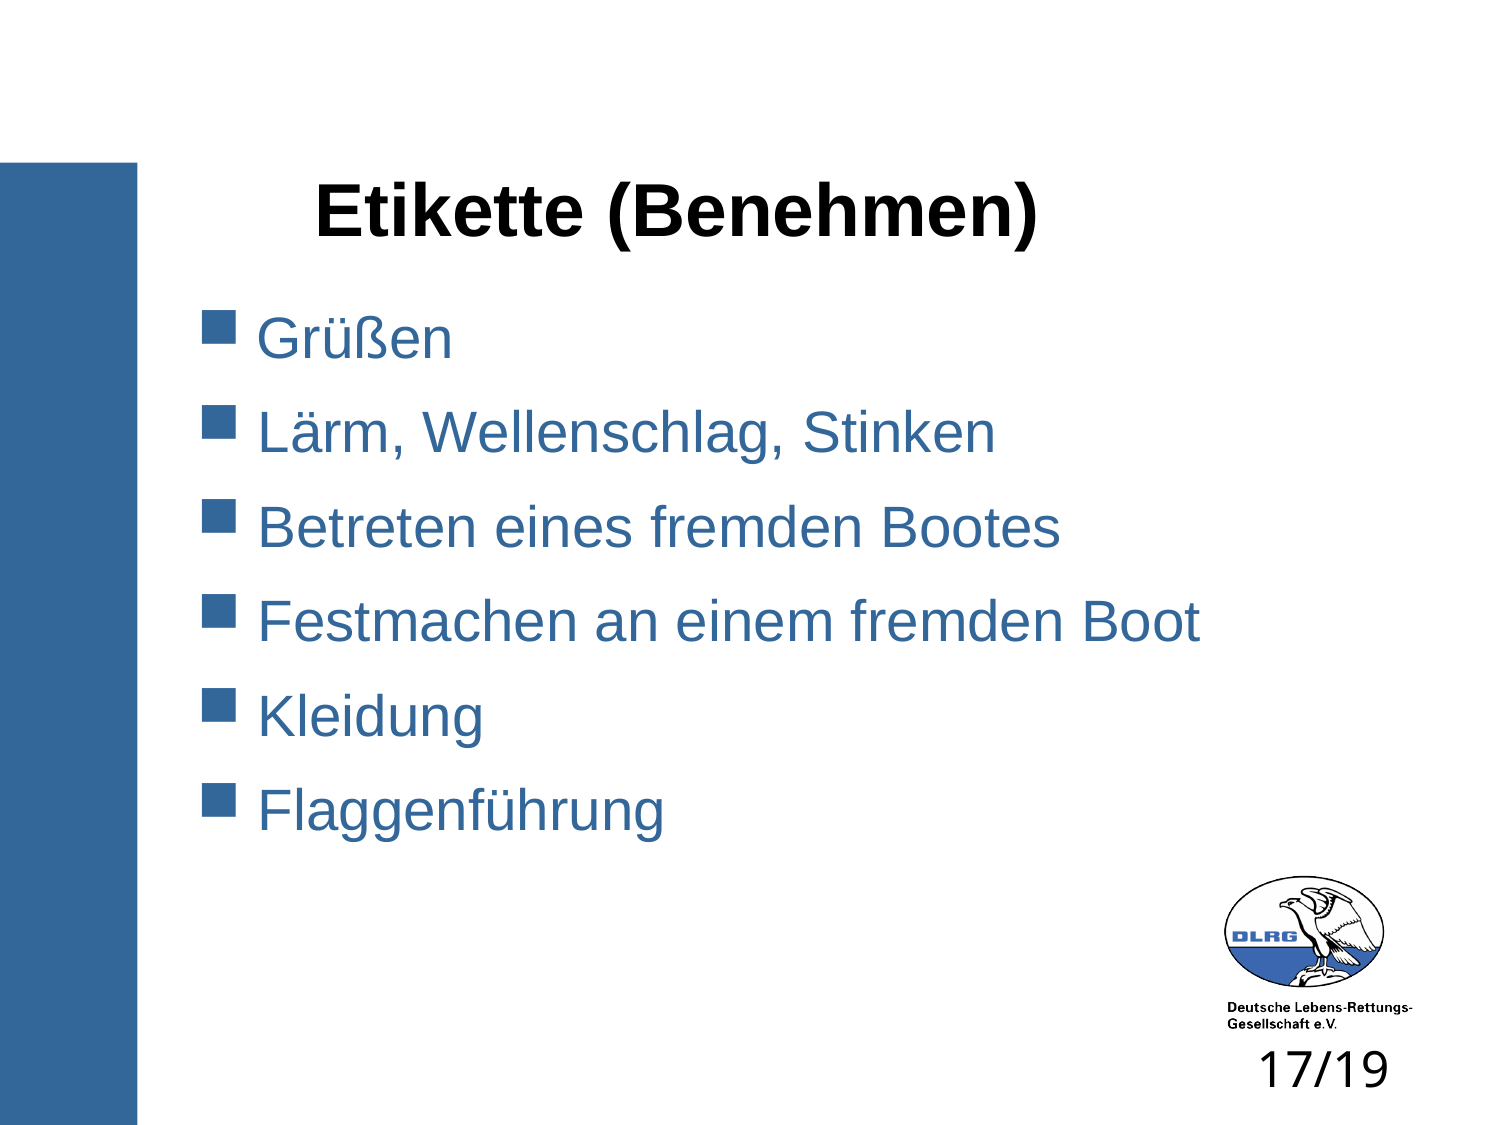

Etikette (Benehmen)
 Grüßen
 Lärm, Wellenschlag, Stinken
 Betreten eines fremden Bootes
 Festmachen an einem fremden Boot
 Kleidung
 Flaggenführung